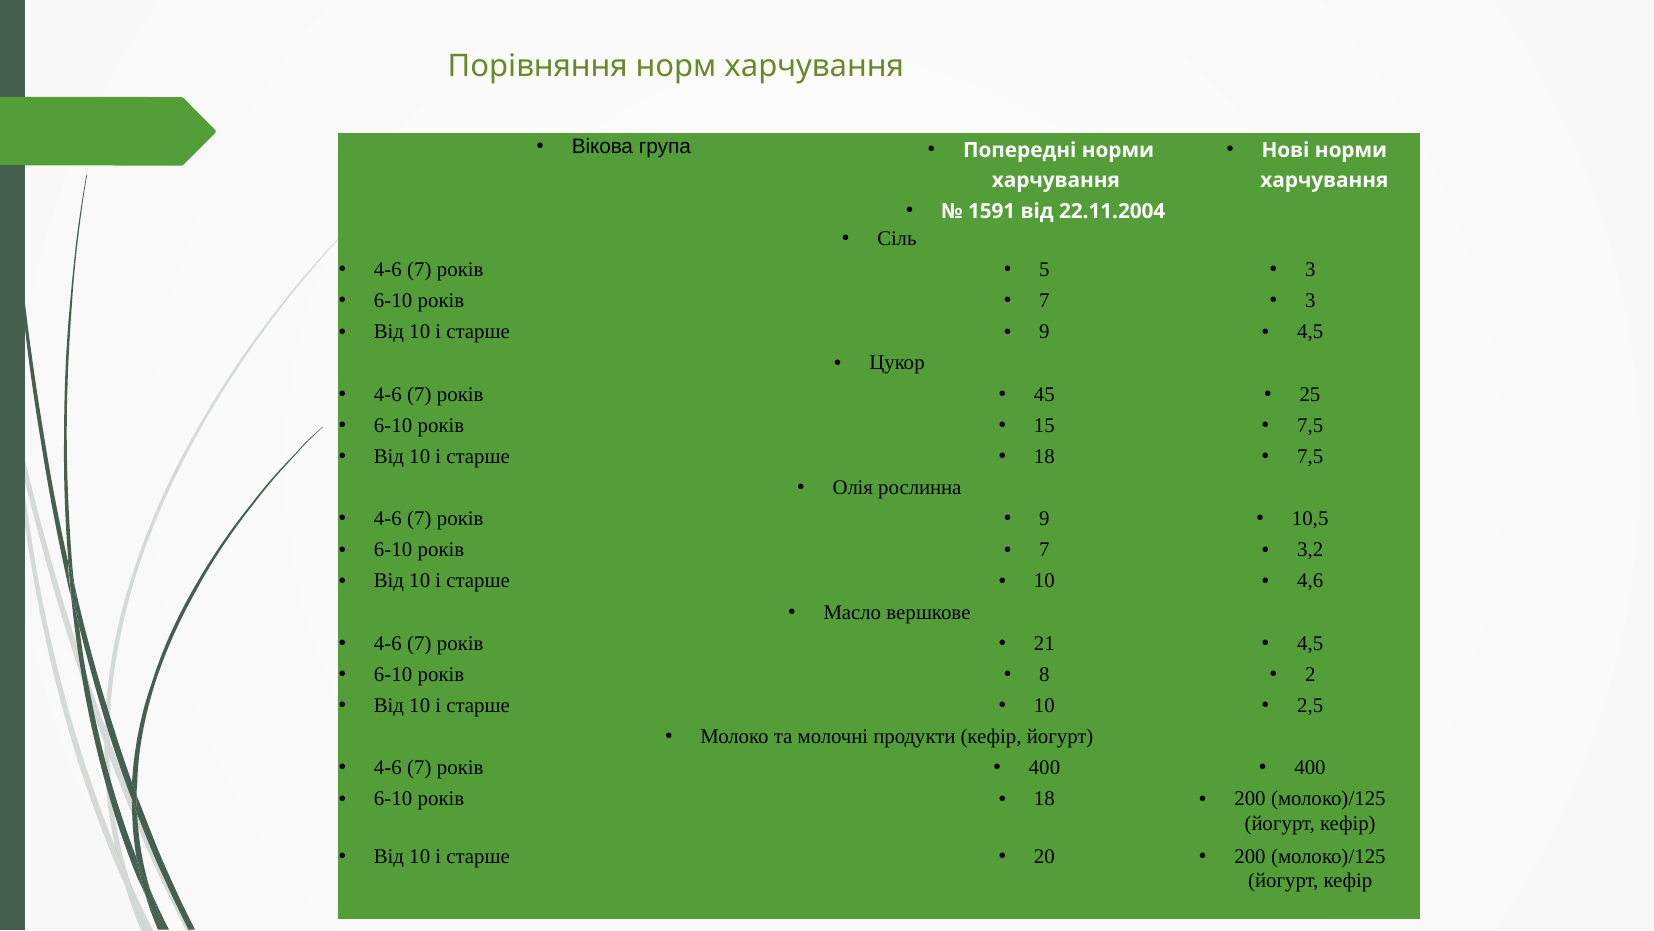

# Порівняння норм харчування
| Вікова група | Попередні норми харчування № 1591 від 22.11.2004 | | Нові норми харчування |
| --- | --- | --- | --- |
| Сіль | | | |
| 4-6 (7) років | 5 | 3 | |
| 6-10 років | 7 | 3 | |
| Від 10 і старше | 9 | 4,5 | |
| Цукор | | | |
| 4-6 (7) років | 45 | 25 | |
| 6-10 років | 15 | 7,5 | |
| Від 10 і старше | 18 | 7,5 | |
| Олія рослинна | | | |
| 4-6 (7) років | 9 | 10,5 | |
| 6-10 років | 7 | 3,2 | |
| Від 10 і старше | 10 | 4,6 | |
| Масло вершкове | | | |
| 4-6 (7) років | 21 | 4,5 | |
| 6-10 років | 8 | 2 | |
| Від 10 і старше | 10 | 2,5 | |
| Молоко та молочні продукти (кефір, йогурт) | | | |
| 4-6 (7) років | 400 | 400 | |
| 6-10 років | 18 | 200 (молоко)/125 (йогурт, кефір) | |
| Від 10 і старше | 20 | 200 (молоко)/125 (йогурт, кефір | |